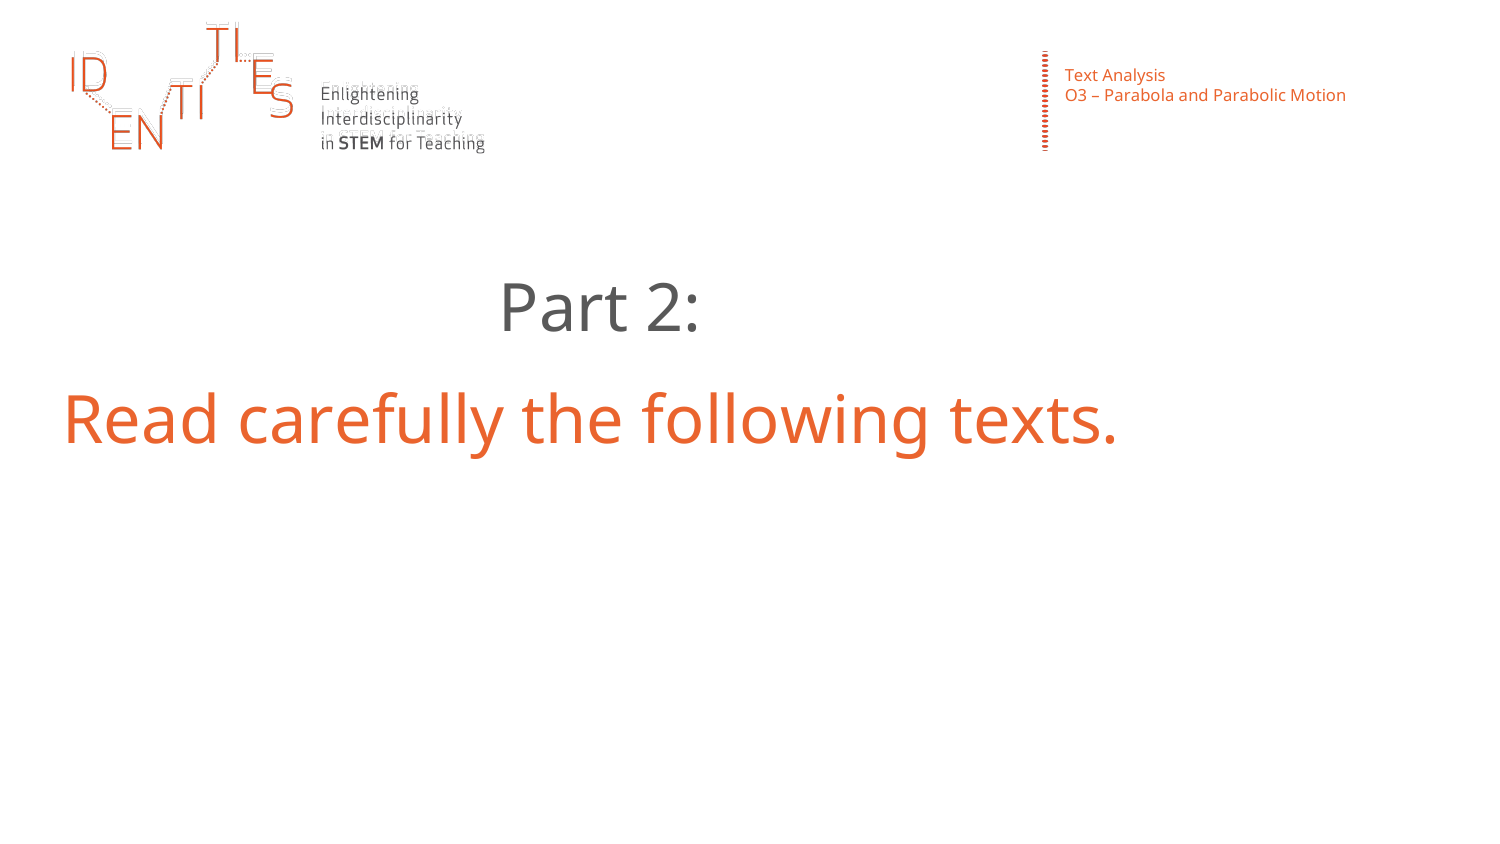

Text Analysis
O3 – Parabola and Parabolic Motion
Part 2:
Read carefully the following texts.